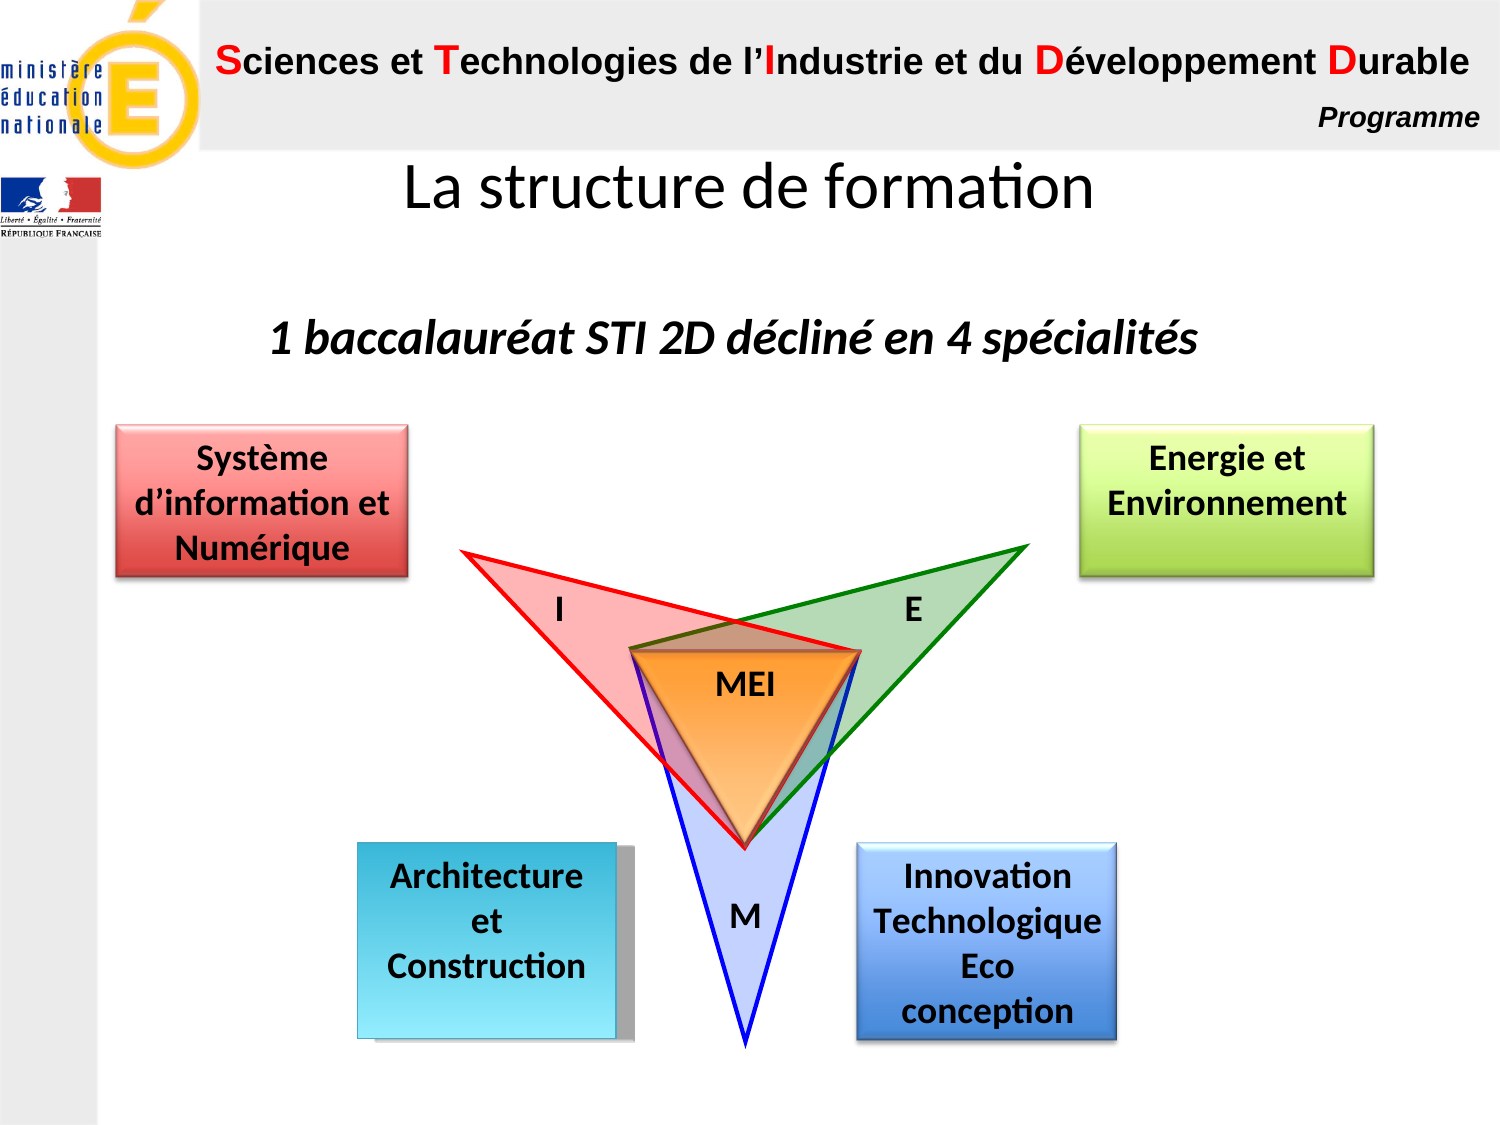

# La structure de formation
1 baccalauréat STI 2D décliné en 4 spécialités
Système d’information et Numérique
Energie et Environnement
I
E
MEI
Innovation Technologique Eco conception
Architecture et Construction
M